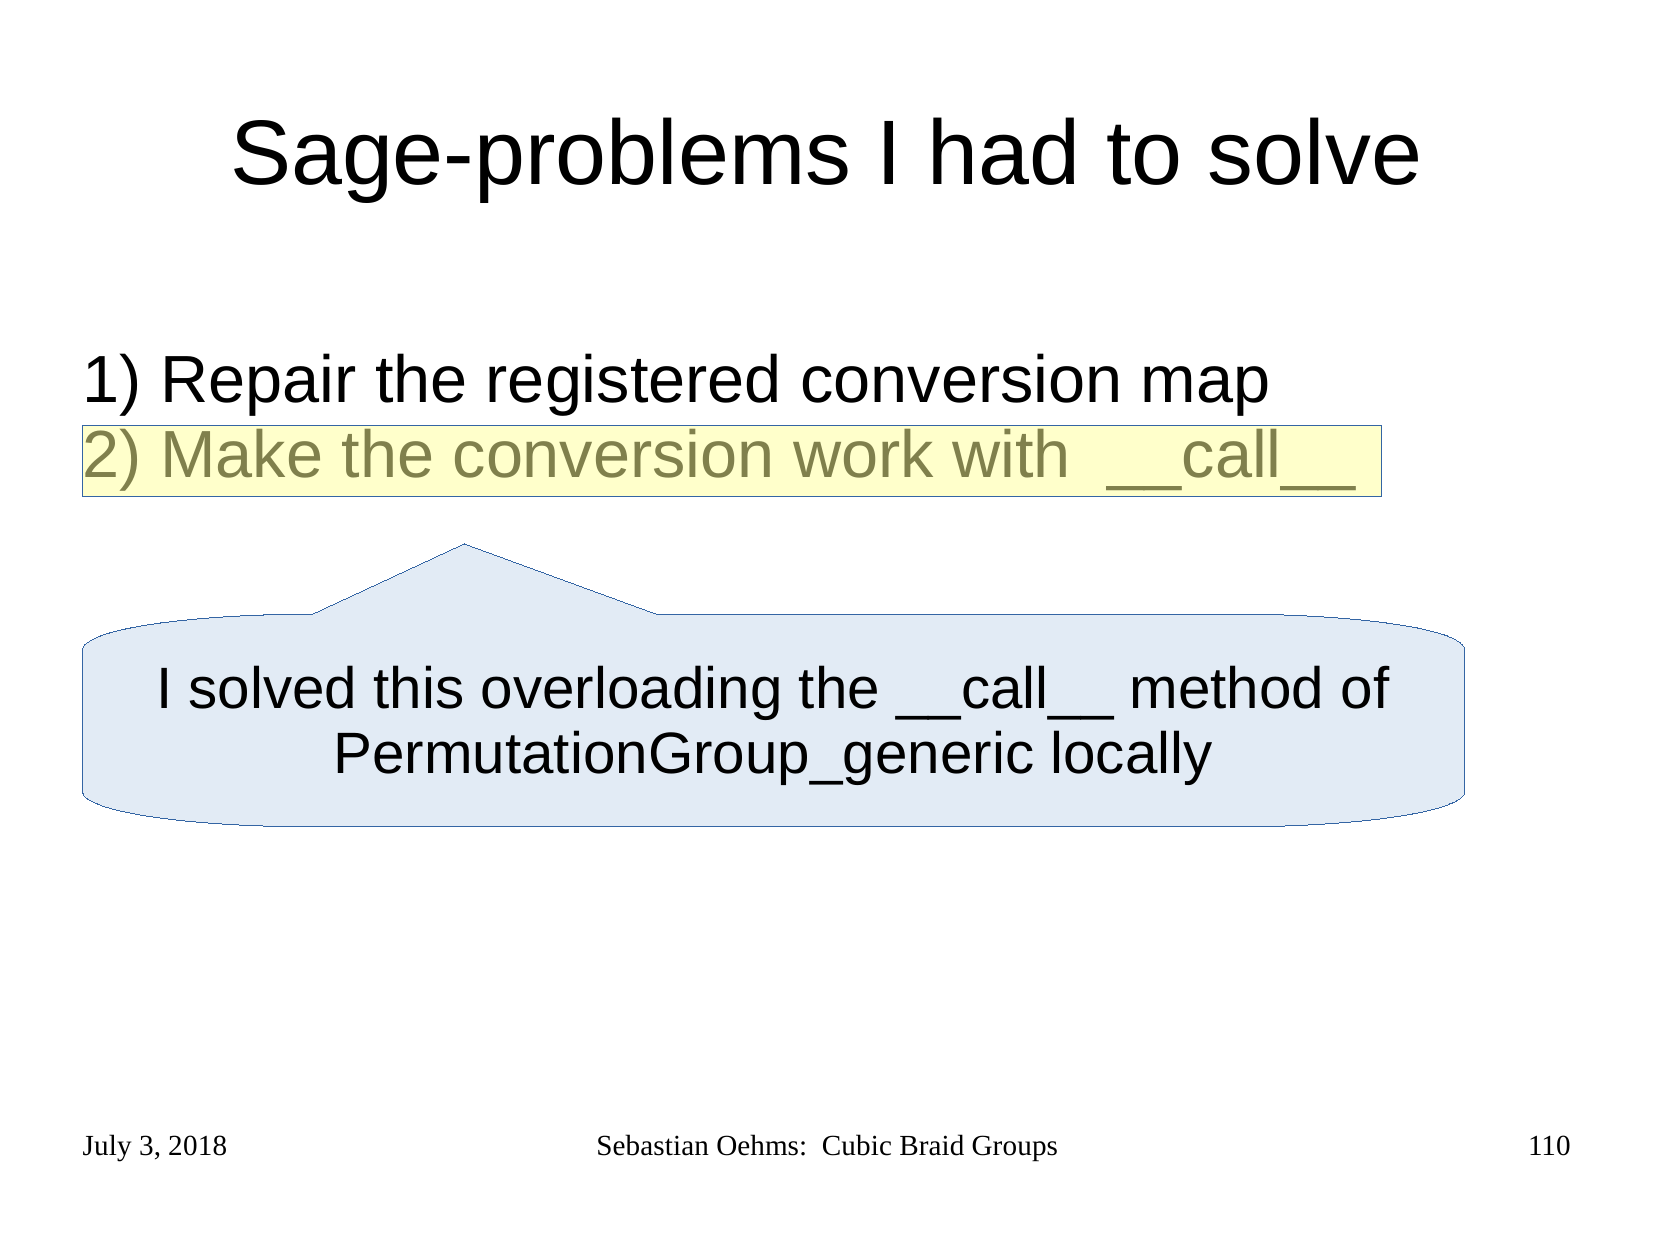

# Sage-problems I had to solve
 Repair the registered conversion map
 Make the conversion work with __call__
I solved this overloading the __call__ method of
PermutationGroup_generic locally
July 3, 2018
Sebastian Oehms: Cubic Braid Groups
110